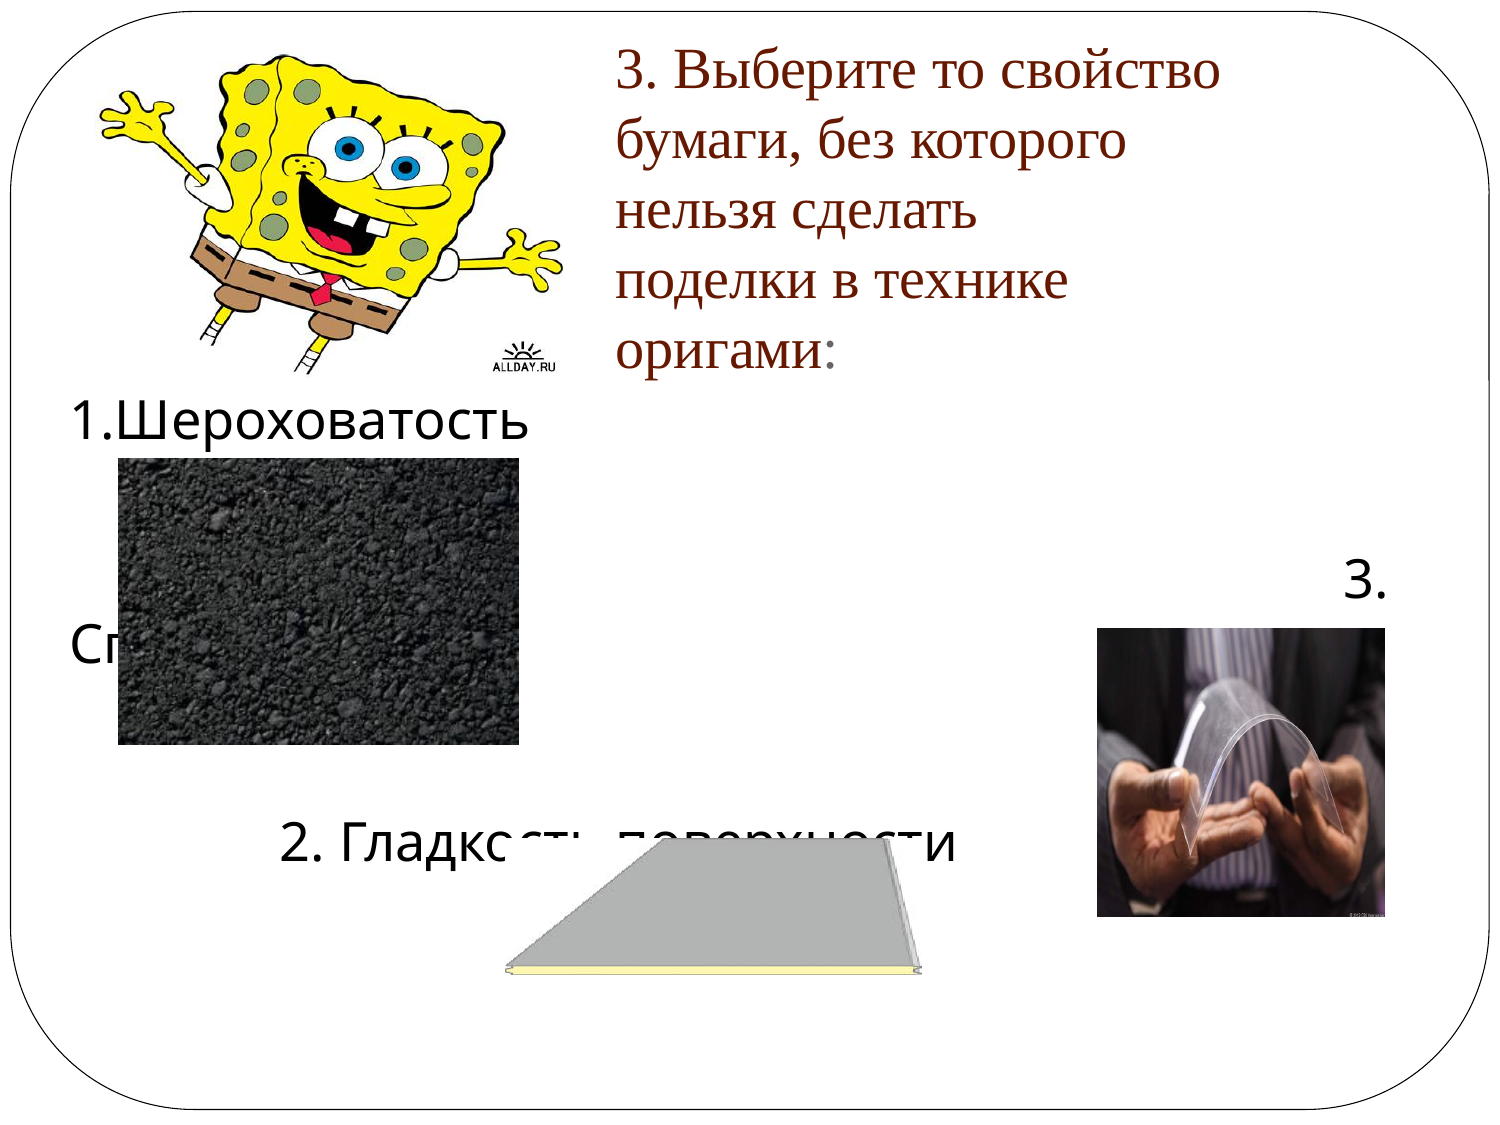

# 3. Выберите то свойство бумаги, без которого нельзя сделать поделки в технике оригами:
1.Шероховатость
 3. Сгибаемость
 2. Гладкость поверхности